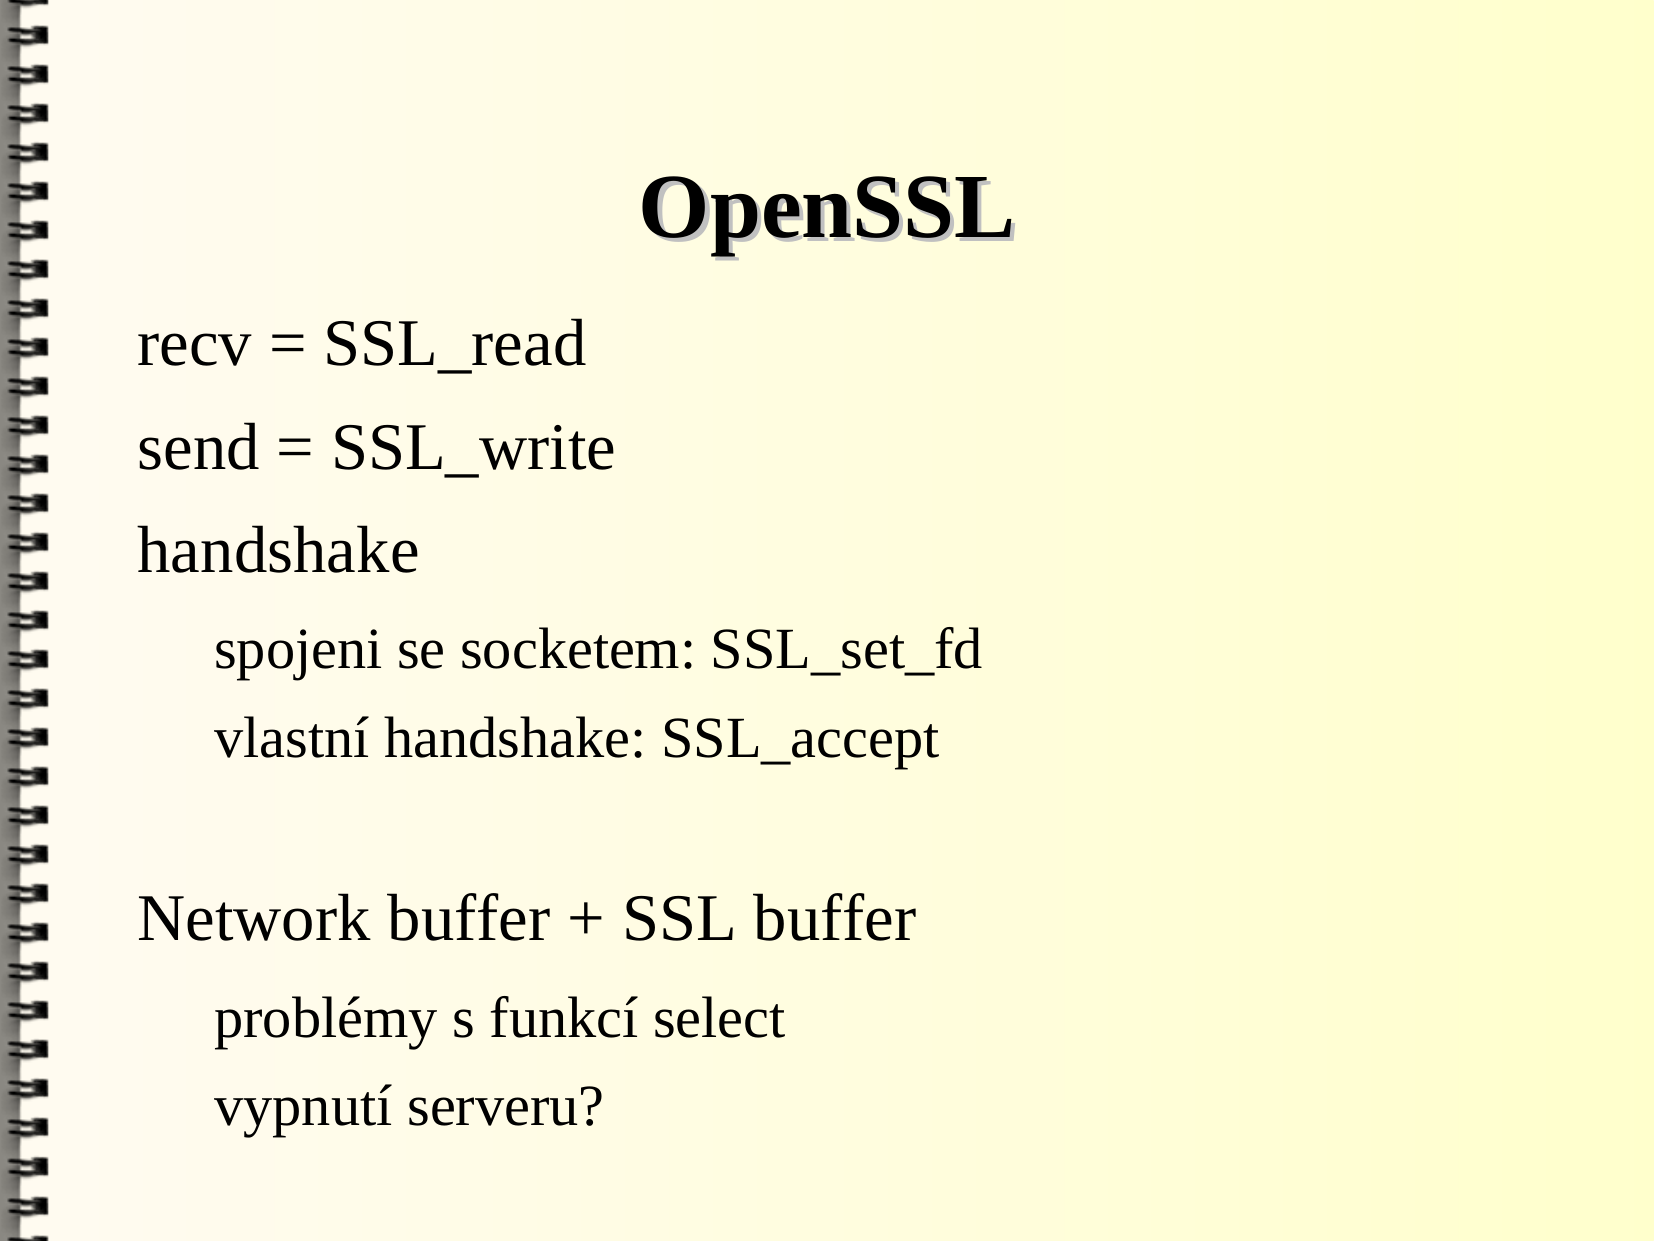

# OpenSSL
recv = SSL_read
send = SSL_write
handshake
spojeni se socketem: SSL_set_fd
vlastní handshake: SSL_accept
Network buffer + SSL buffer
problémy s funkcí select
vypnutí serveru?